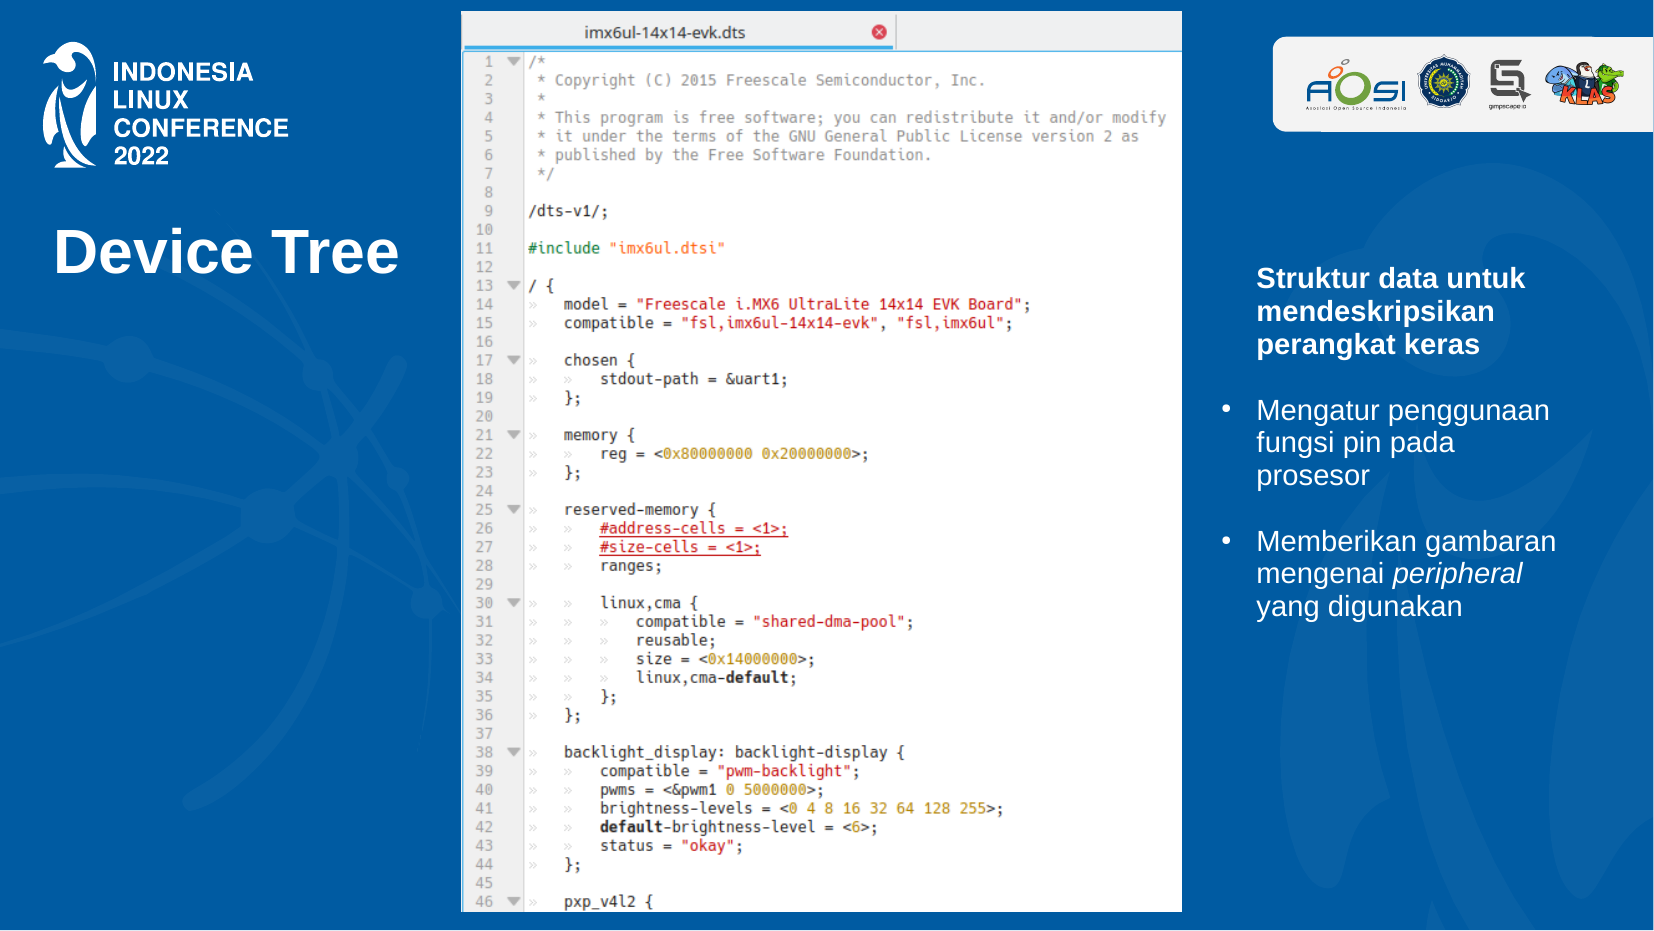

# Device Tree
Struktur data untuk mendeskripsikan perangkat keras
Mengatur penggunaan fungsi pin pada prosesor
Memberikan gambaran mengenai peripheral yang digunakan